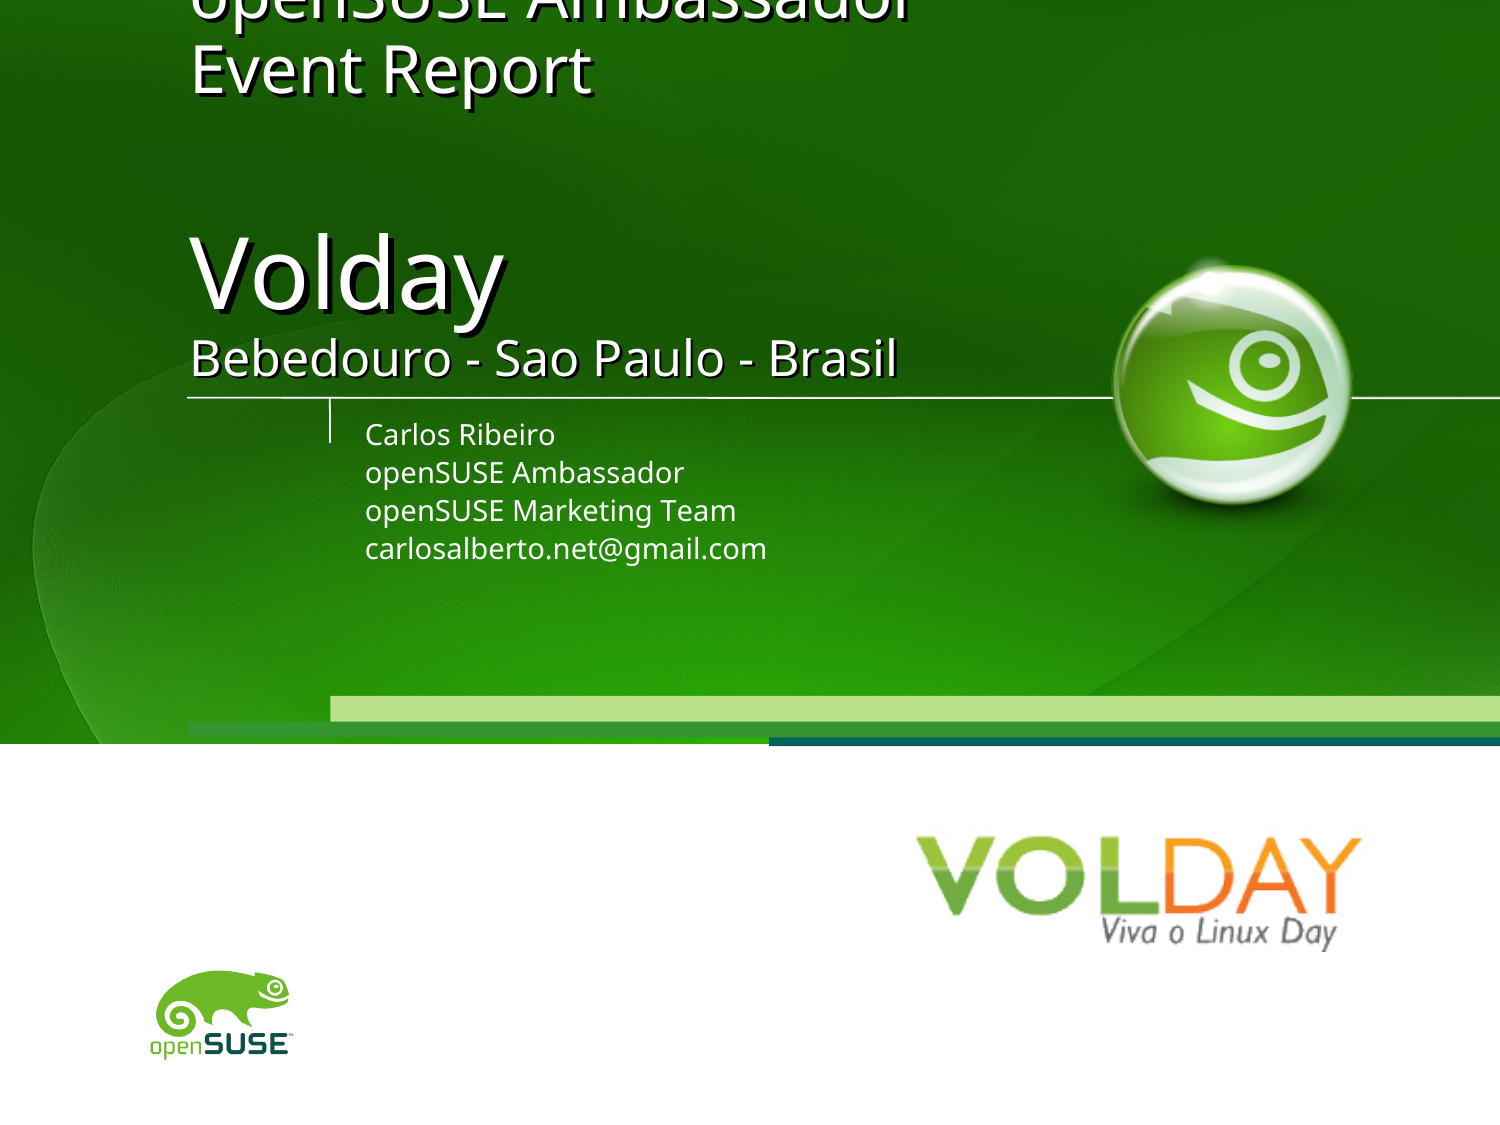

# openSUSE Ambassador Event Report Volday Bebedouro - Sao Paulo - Brasil
Carlos Ribeiro
openSUSE Ambassador
openSUSE Marketing Team
carlosalberto.net@gmail.com